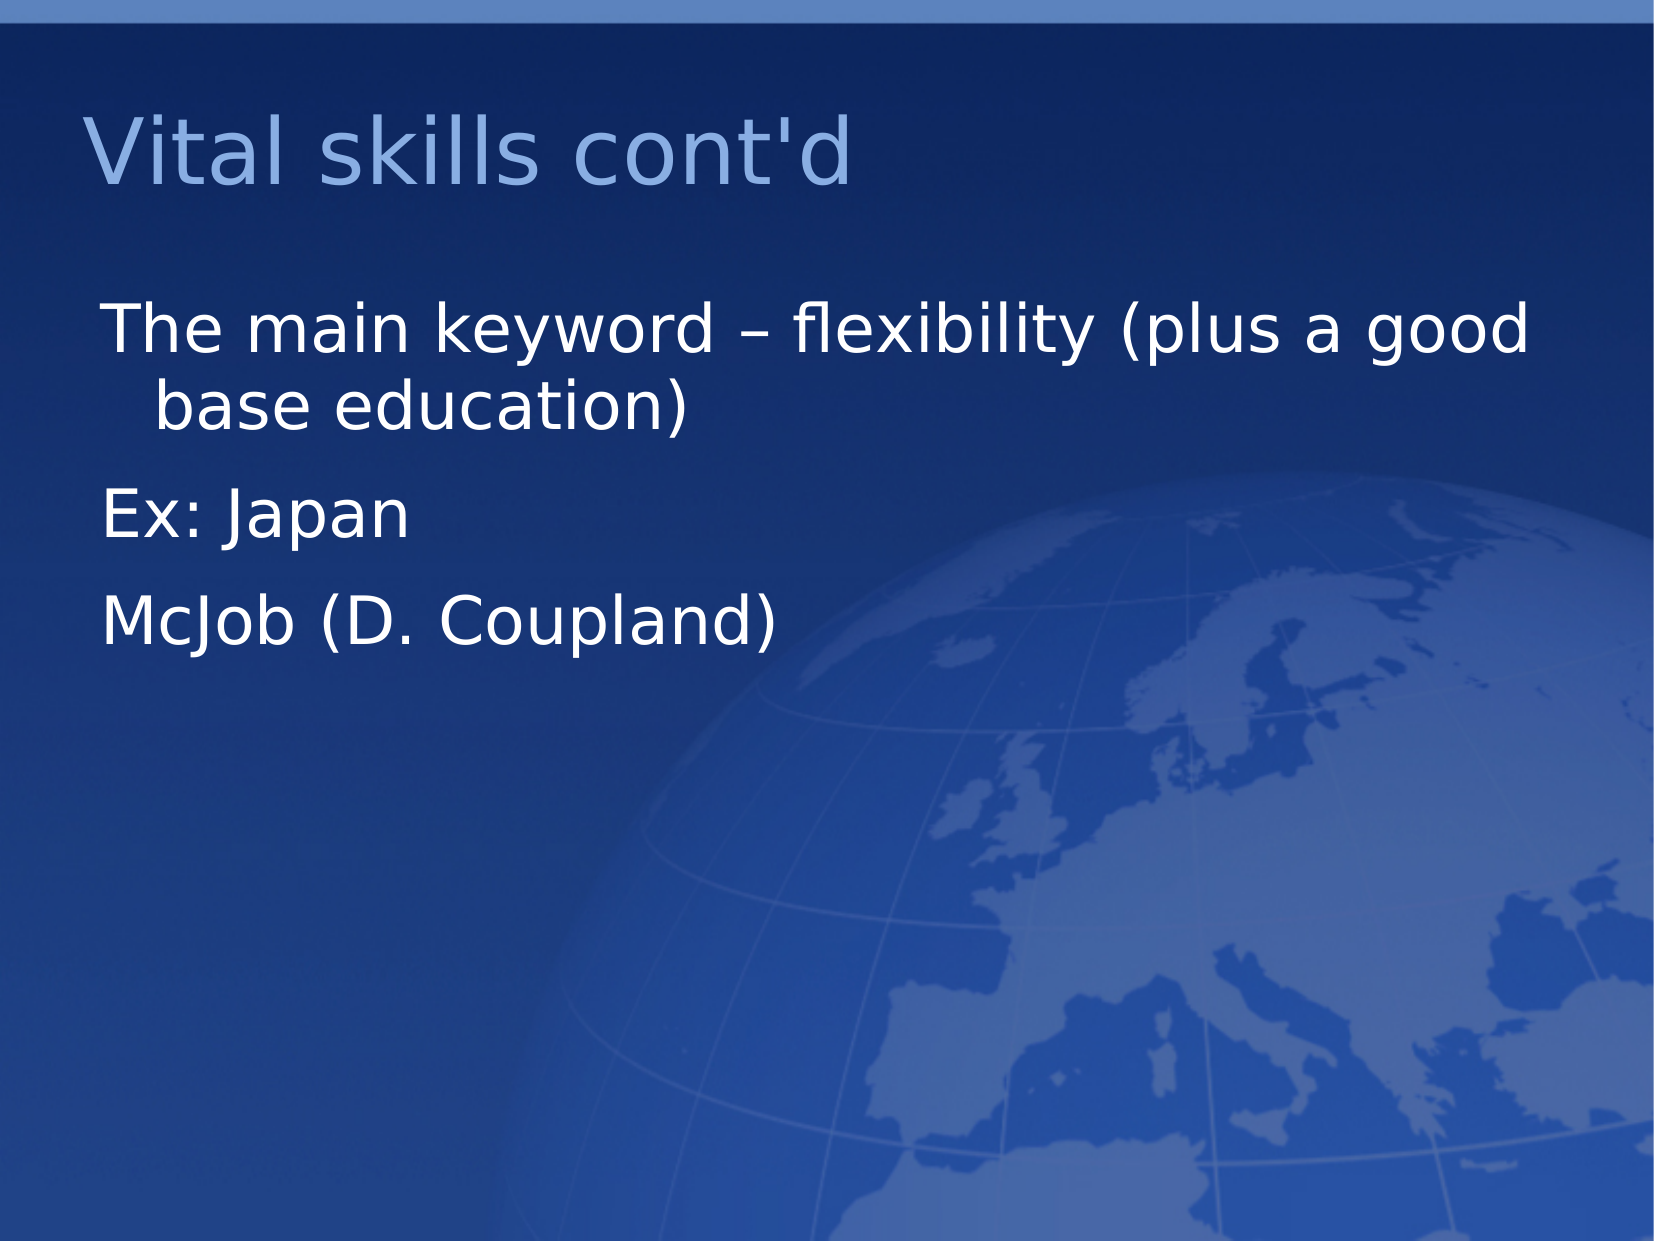

# Vital skills cont'd
The main keyword – flexibility (plus a good base education)
Ex: Japan
McJob (D. Coupland)